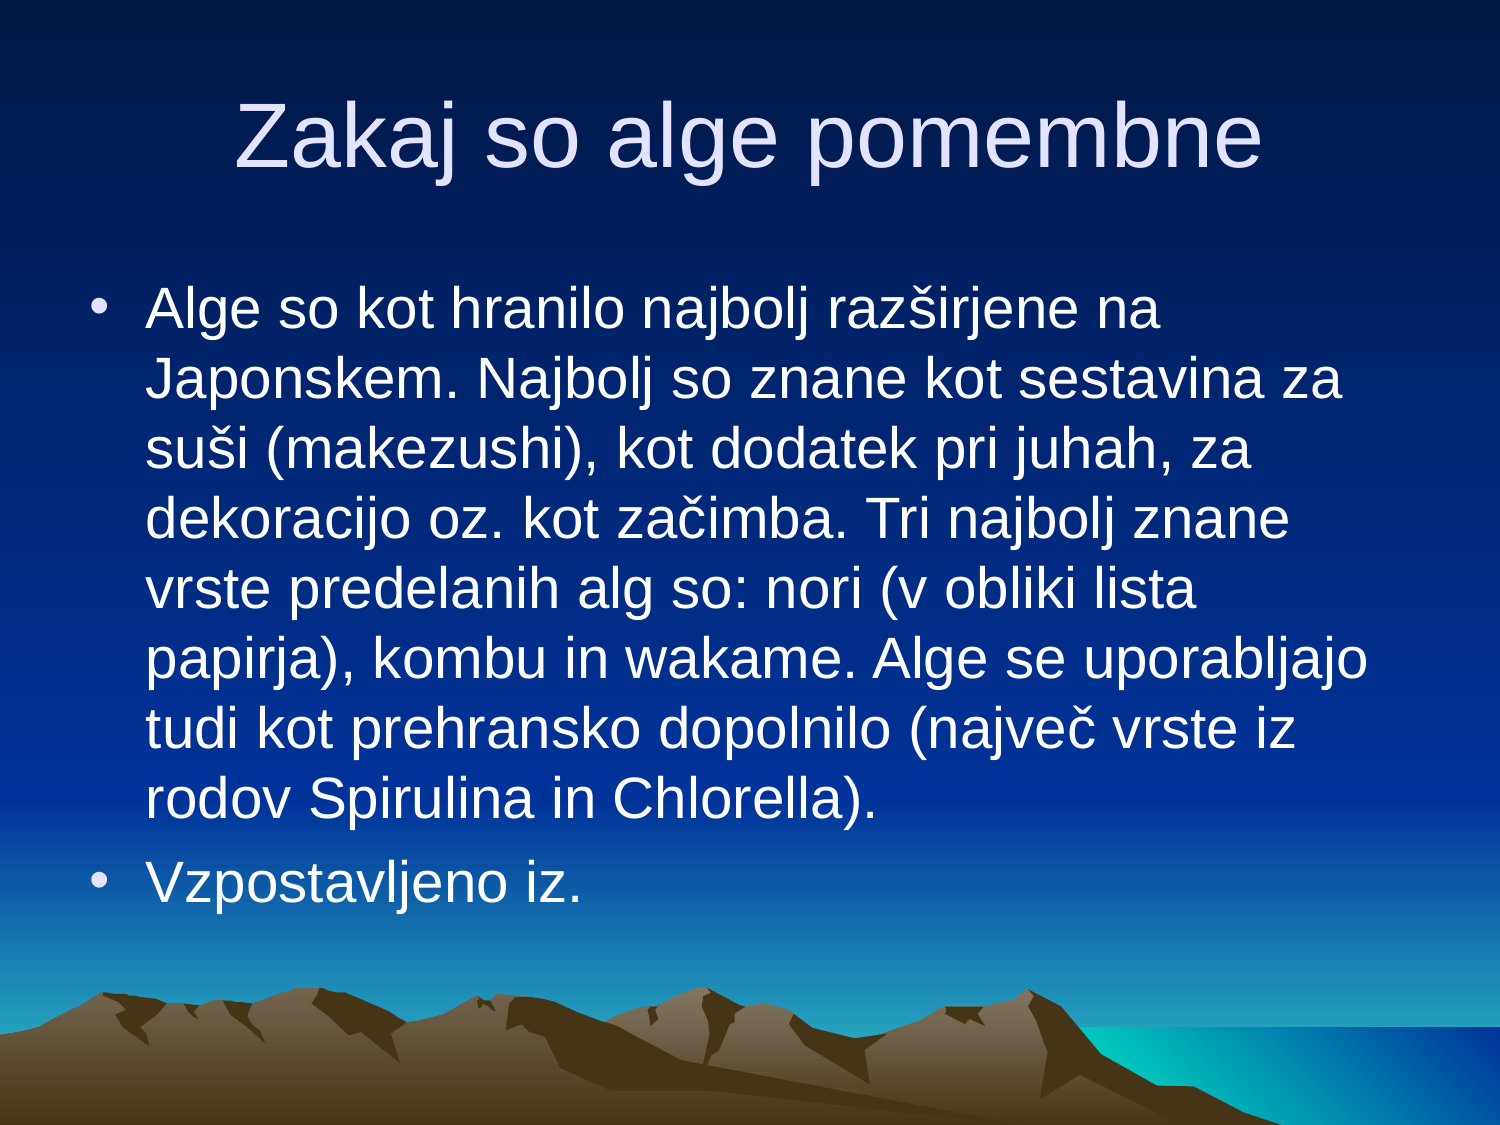

# Zakaj so alge pomembne
Alge so kot hranilo najbolj razširjene na Japonskem. Najbolj so znane kot sestavina za suši (makezushi), kot dodatek pri juhah, za dekoracijo oz. kot začimba. Tri najbolj znane vrste predelanih alg so: nori (v obliki lista papirja), kombu in wakame. Alge se uporabljajo tudi kot prehransko dopolnilo (največ vrste iz rodov Spirulina in Chlorella).
Vzpostavljeno iz.